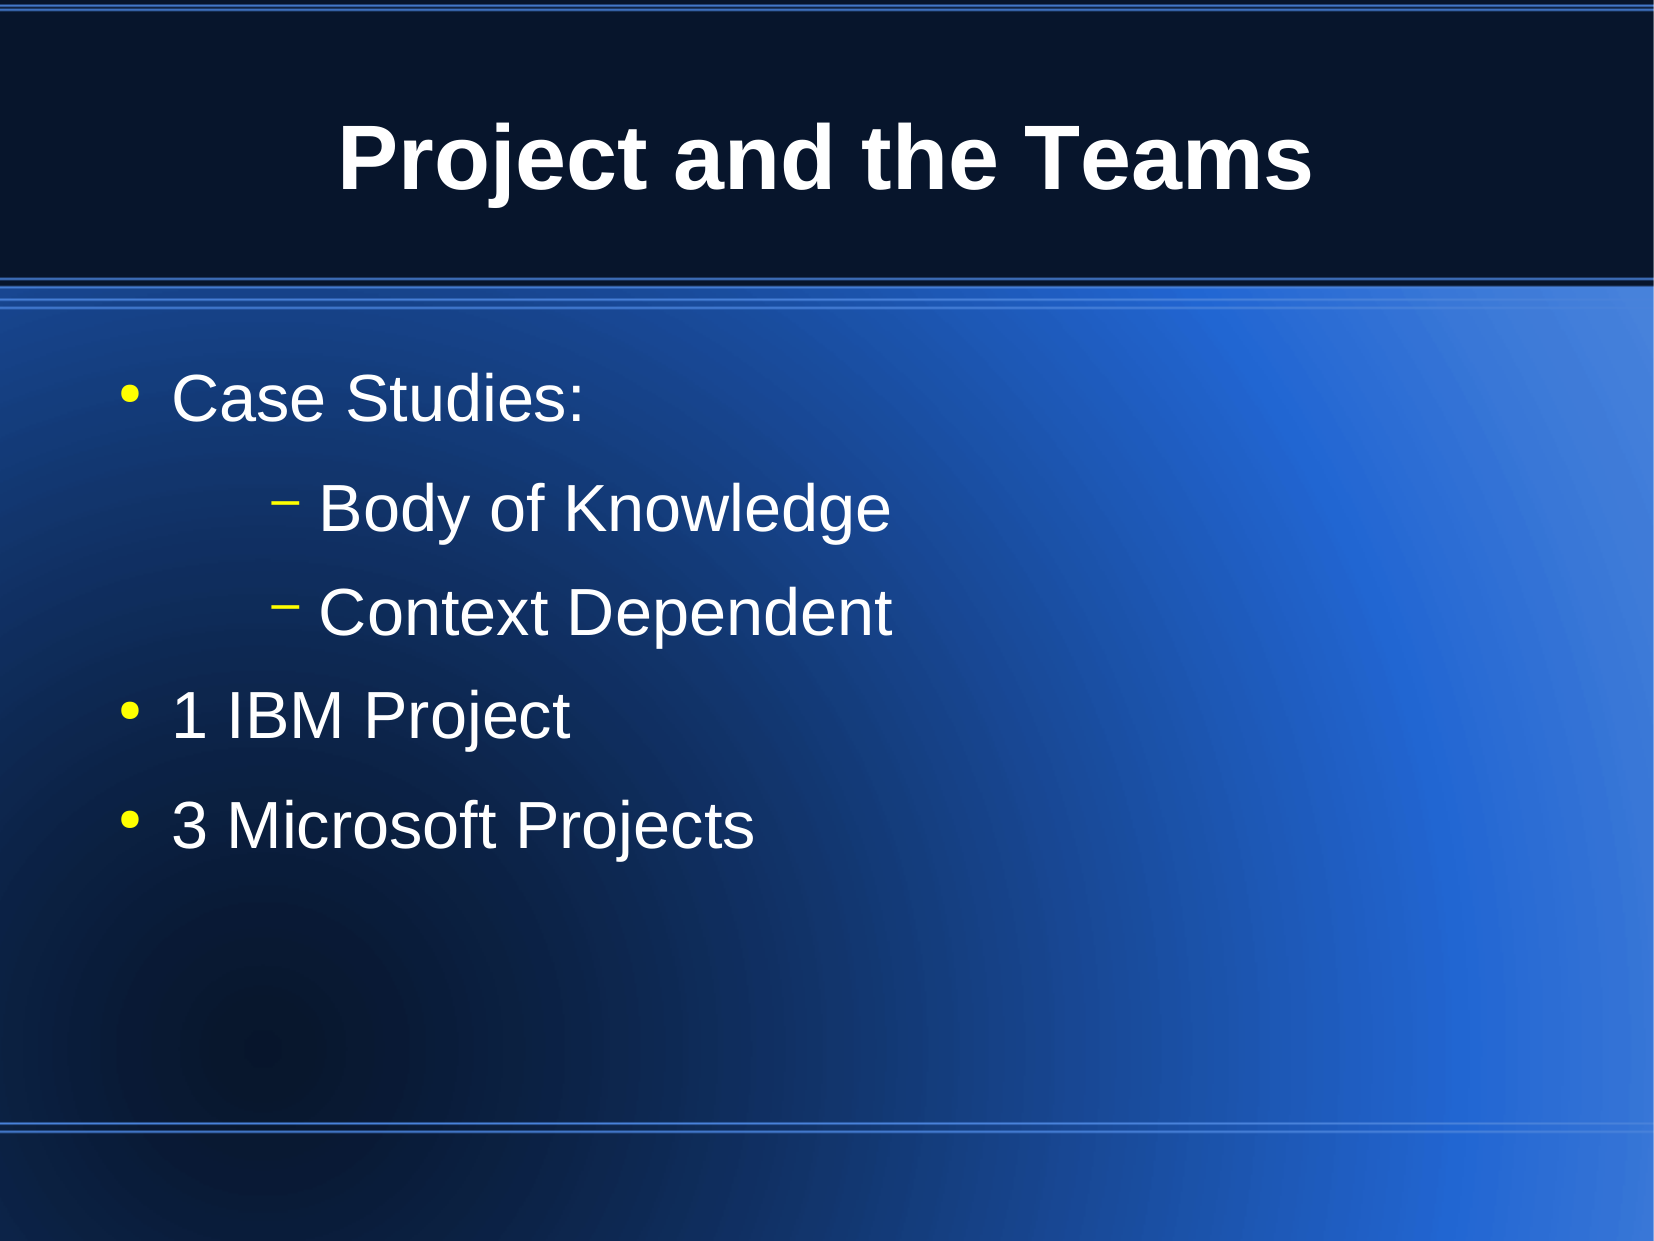

# Project and the Teams
Case Studies:
Body of Knowledge
Context Dependent
1 IBM Project
3 Microsoft Projects